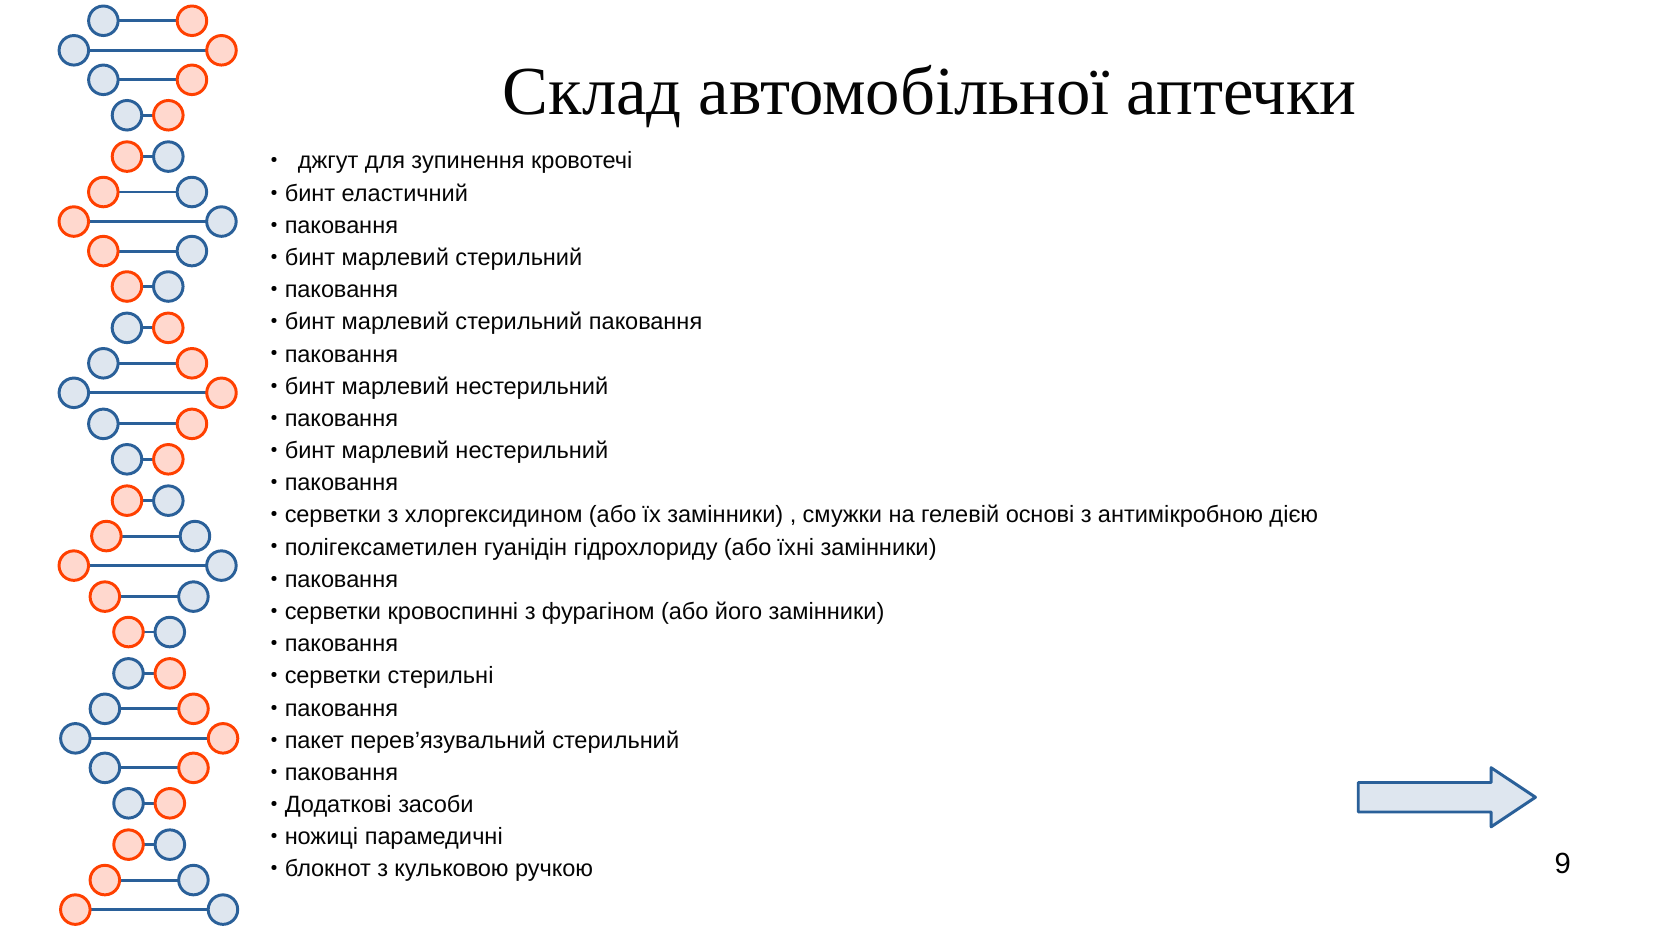

# Склад автомобільної аптечки
 джгут для зупинення кровотечі
бинт еластичний
паковання
бинт марлевий стерильний
паковання
бинт марлевий стерильний паковання
паковання
бинт марлевий нестерильний
паковання
бинт марлевий нестерильний
паковання
серветки з хлоргексидином (або їх замінники) , смужки на гелевій основі з антимікробною дією
полігексаметилен гуанідін гідрохлориду (або їхні замінники)
паковання
серветки кровоспинні з фурагіном (або його замінники)
паковання
серветки стерильні
паковання
пакет перев’язувальний стерильний
паковання
Додаткові засоби
ножиці парамедичні
блокнот з кульковою ручкою
9